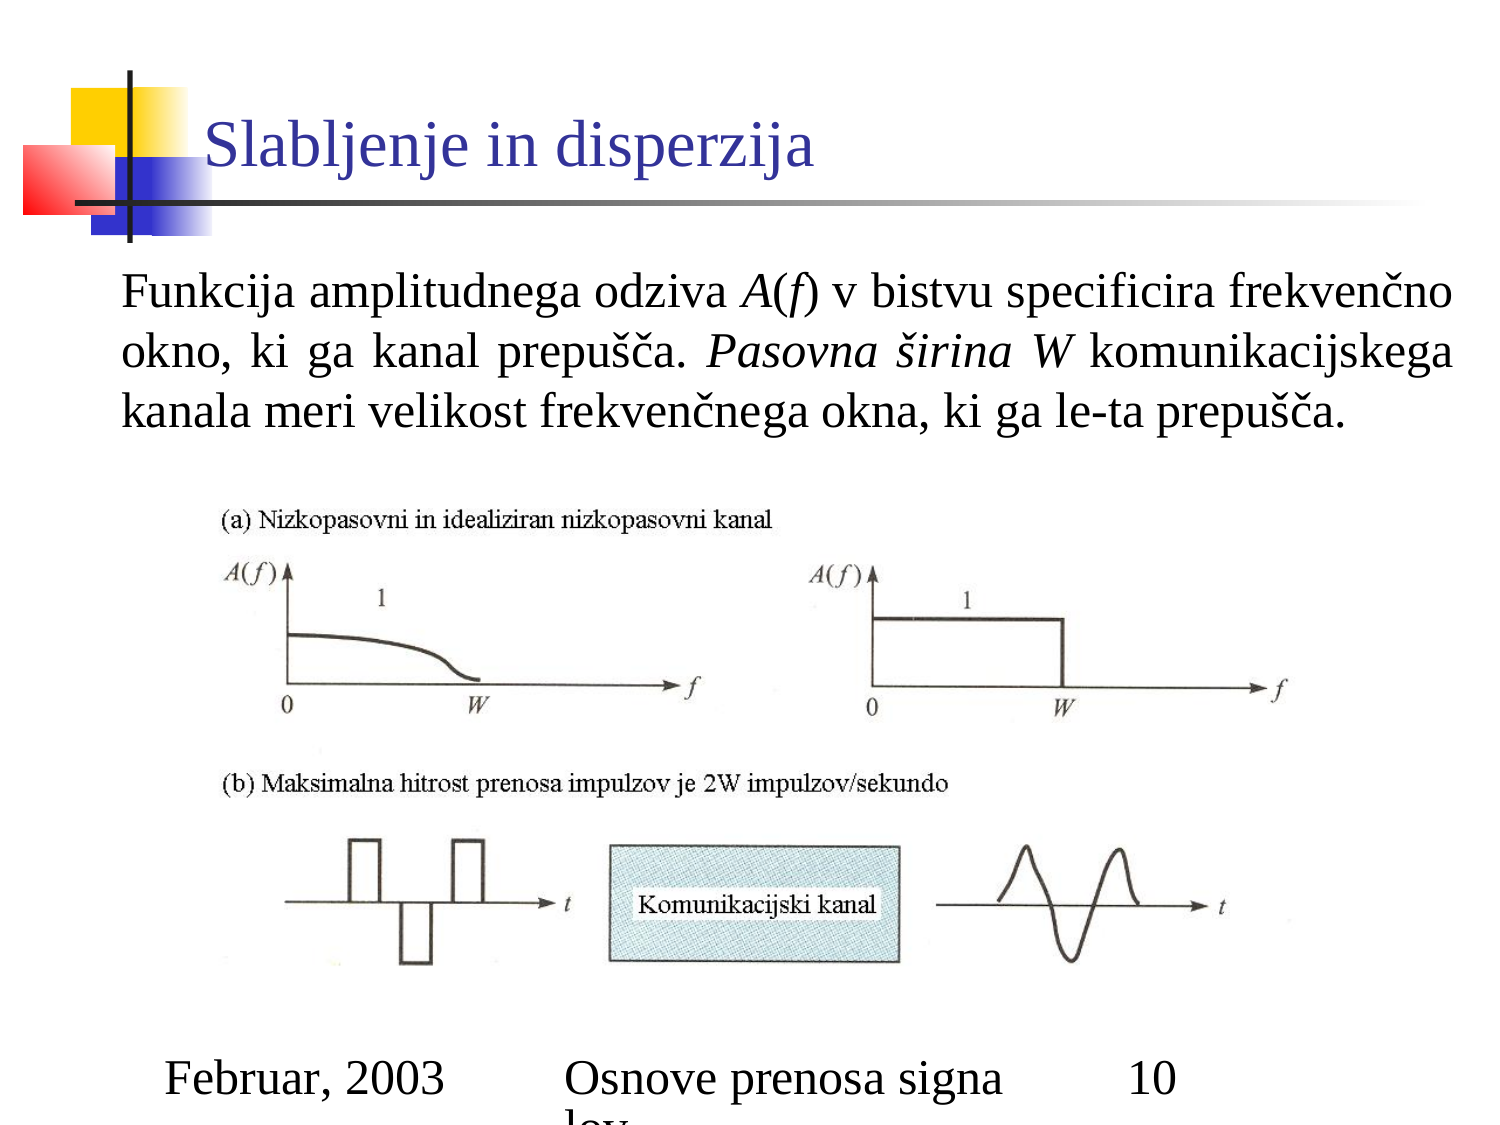

# Slabljenje in disperzija
	Funkcija amplitudnega odziva A(f) v bistvu specificira frekvenčno okno, ki ga kanal prepušča. Pasovna širina W komunikacijskega kanala meri velikost frekvenčnega okna, ki ga le-ta prepušča.
Februar, 2003
Osnove prenosa signalov
10